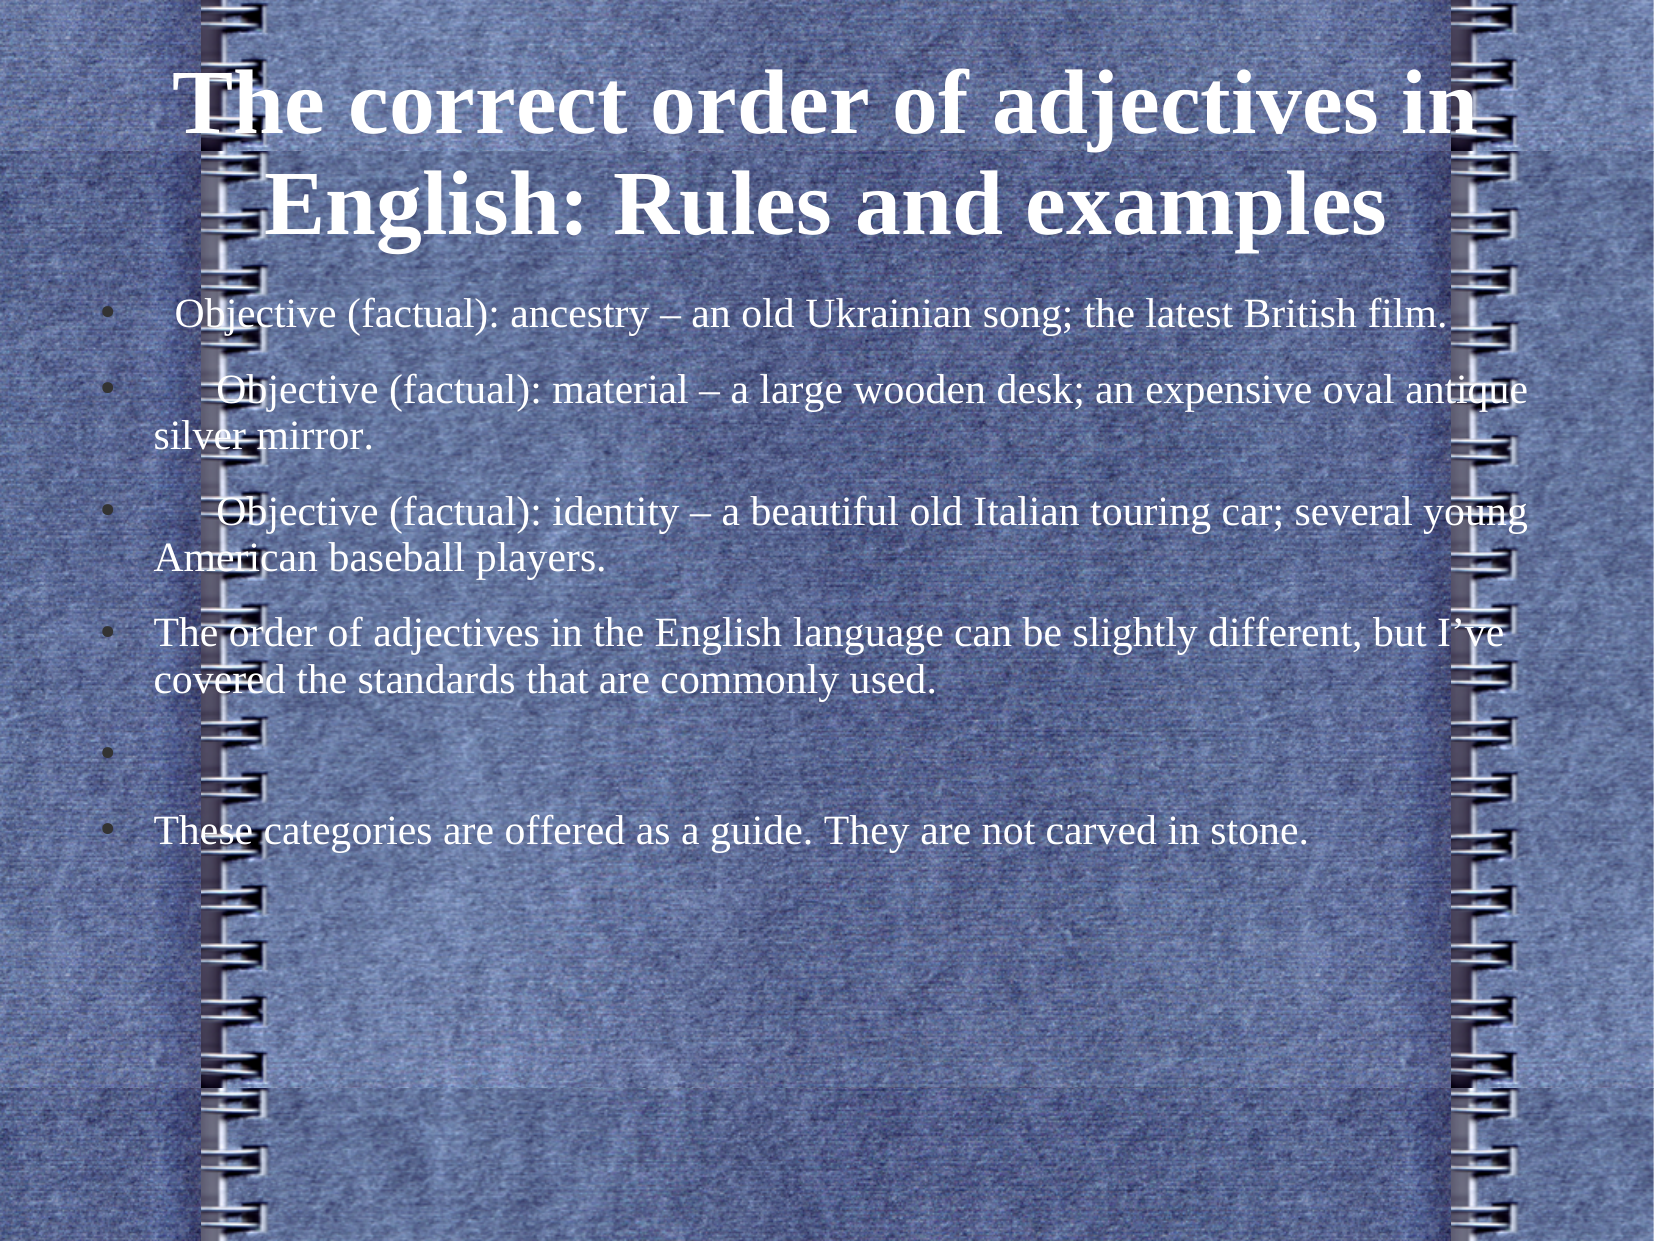

# The correct order of adjectives in English: Rules and examples
 Objective (factual): ancestry – an old Ukrainian song; the latest British film.
 Objective (factual): material – a large wooden desk; an expensive oval antique silver mirror.
 Objective (factual): identity – a beautiful old Italian touring car; several young American baseball players.
The order of adjectives in the English language can be slightly different, but I’ve covered the standards that are commonly used.
These categories are offered as a guide. They are not carved in stone.